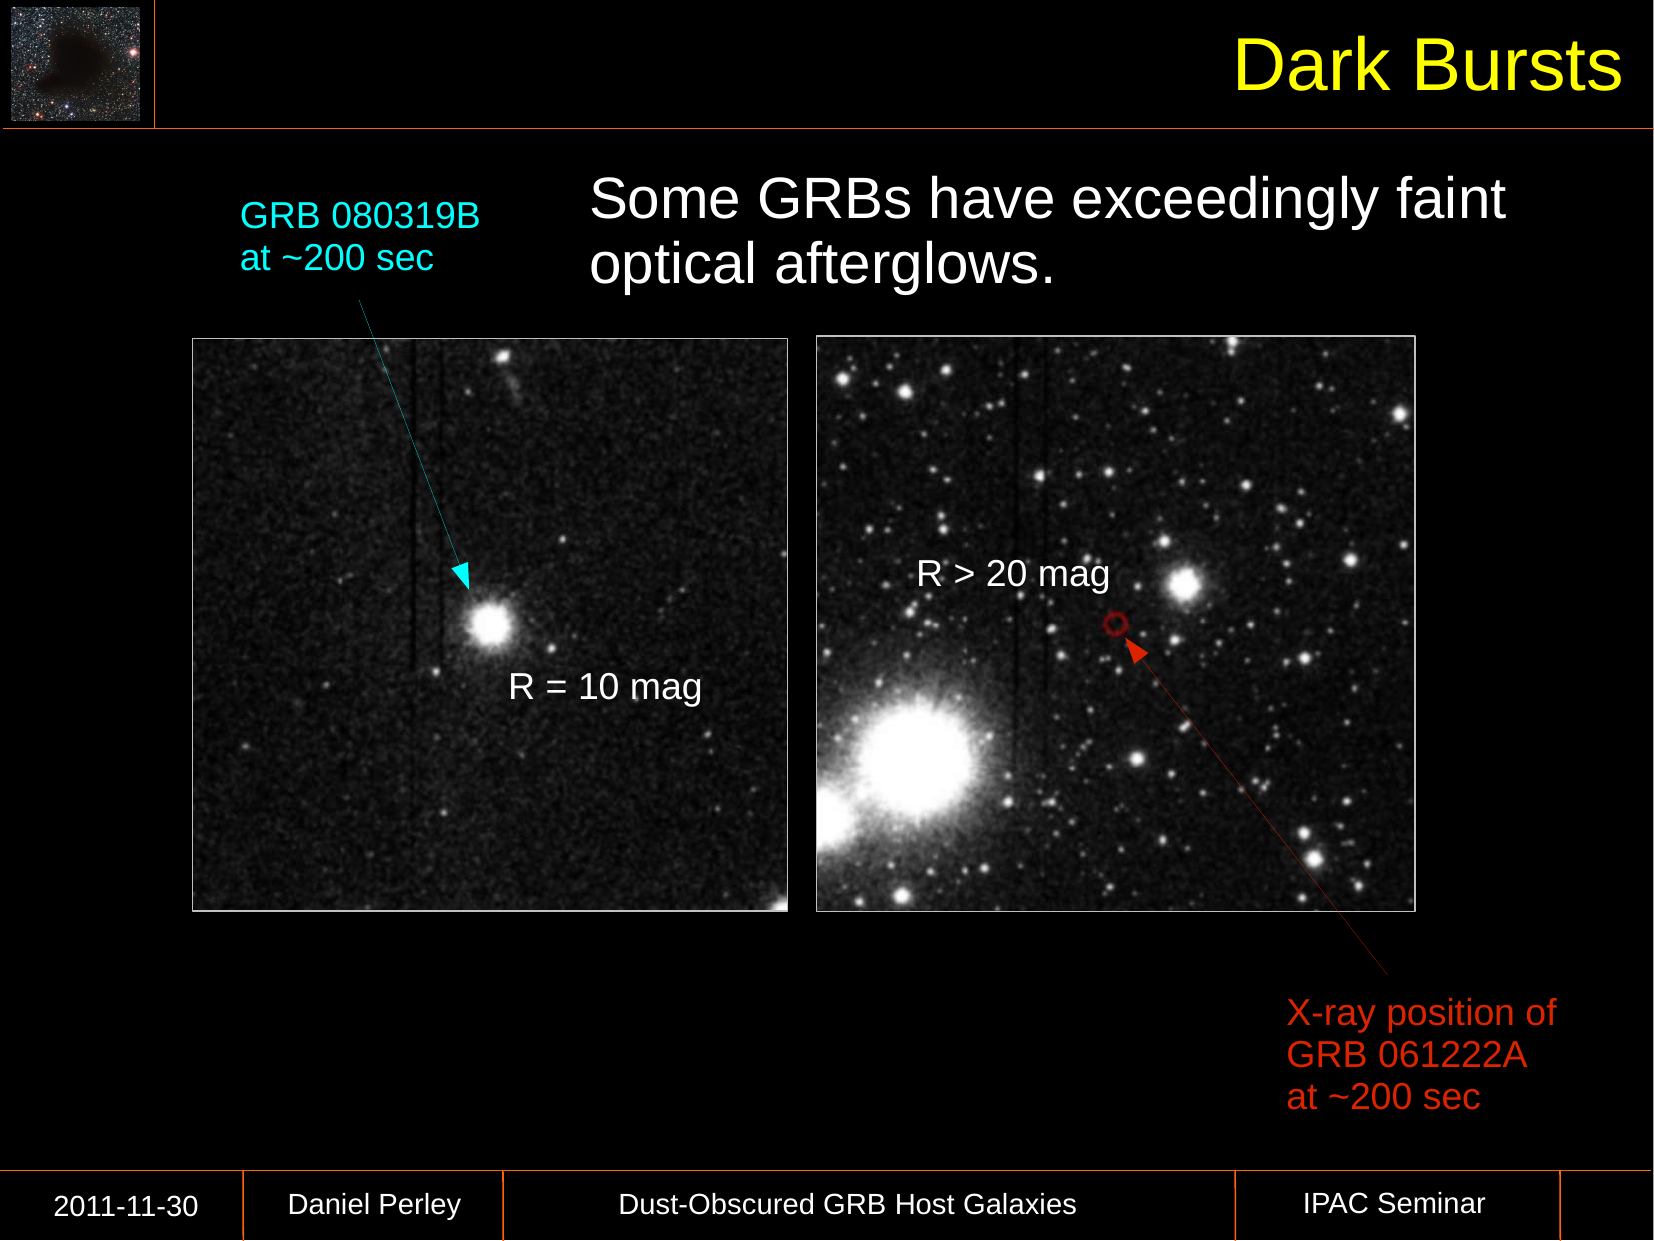

# Dark Bursts
Some GRBs have exceedingly faint optical afterglows.
GRB 080319B
at ~200 sec
R > 20 mag
R = 10 mag
X-ray position of GRB 061222A
at ~200 sec
2011-11-30